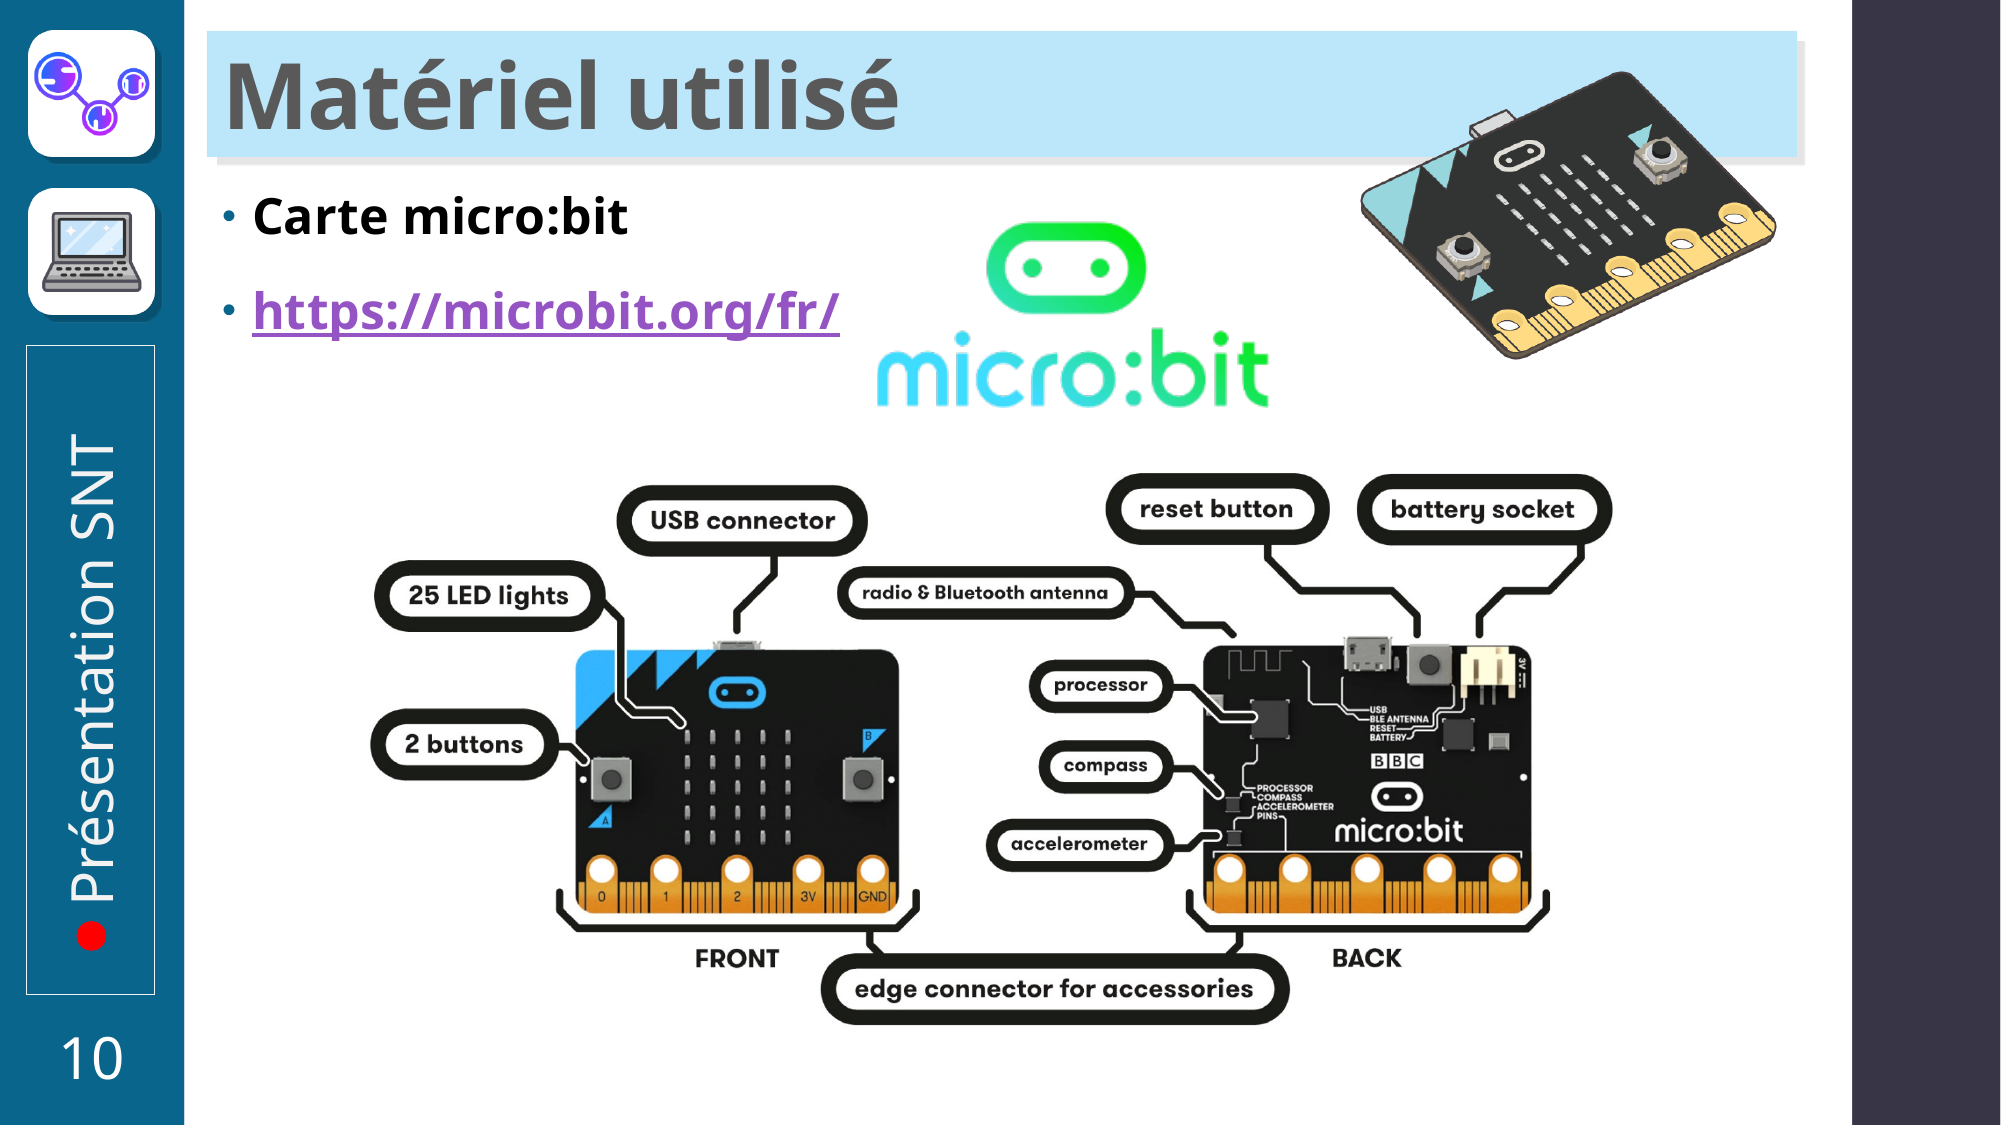

# Matériel utilisé
Carte micro:bit
https://microbit.org/fr/
Présentation SNT